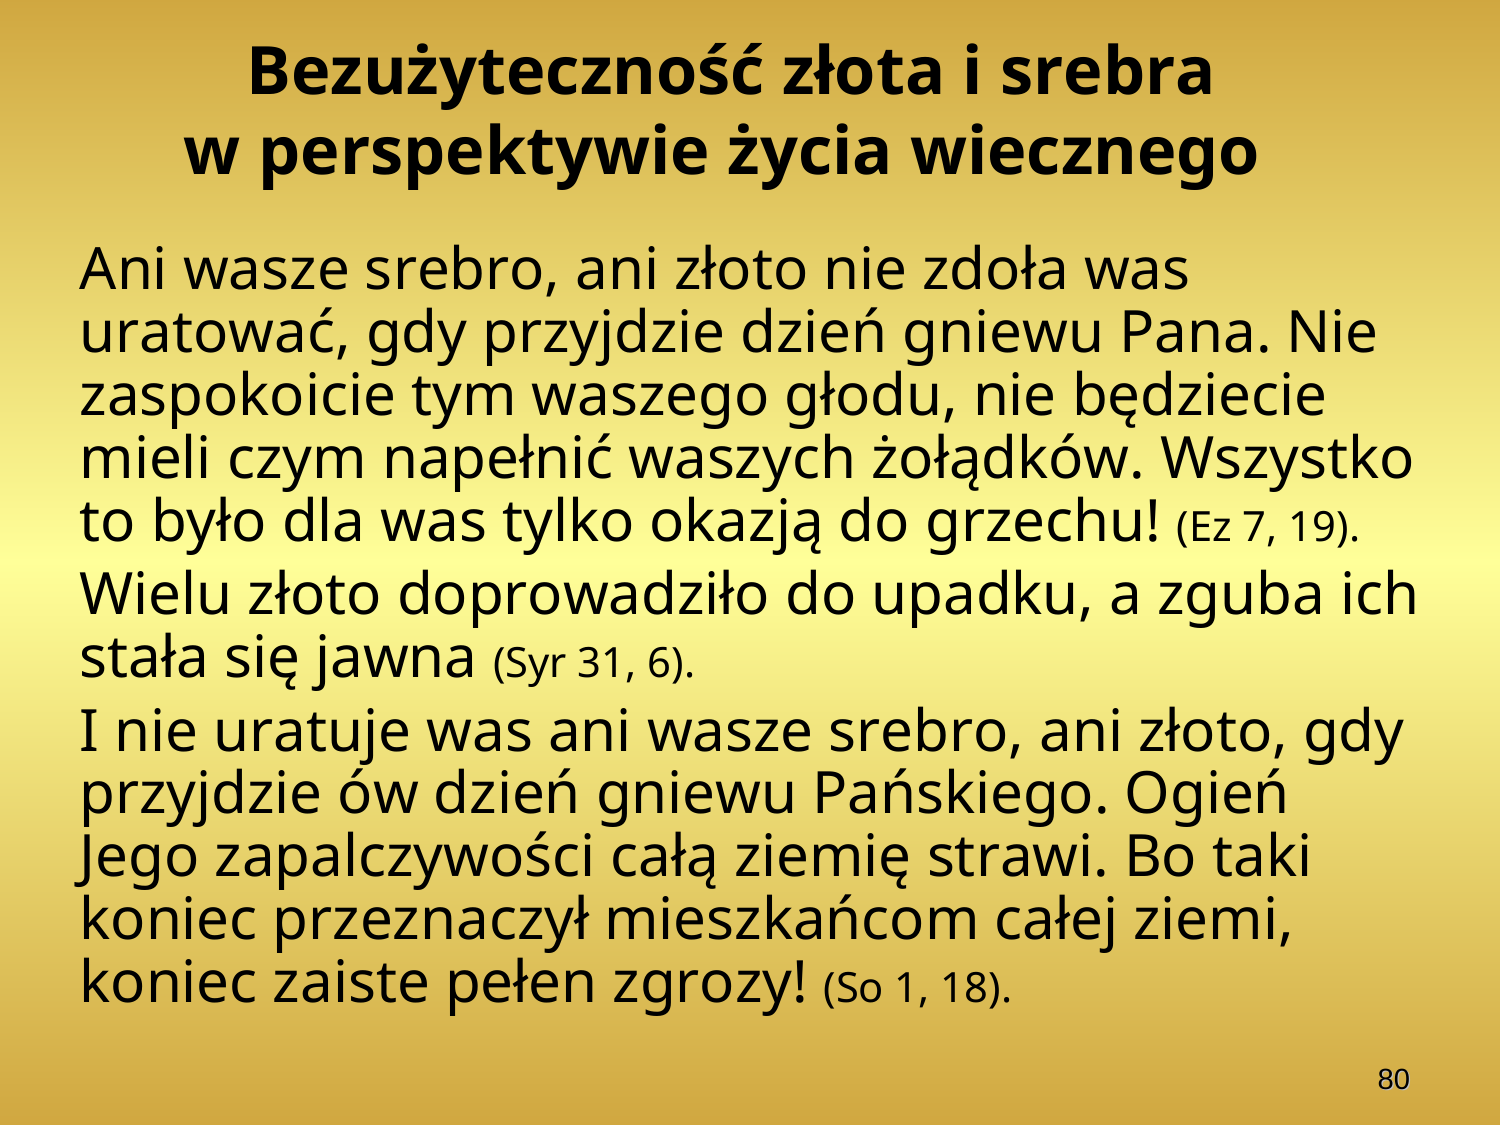

# Bezużyteczność złota i srebra w perspektywie życia wiecznego
Ani wasze srebro, ani złoto nie zdoła was uratować, gdy przyjdzie dzień gniewu Pana. Nie zaspokoicie tym waszego głodu, nie będziecie mieli czym napełnić waszych żołądków. Wszystko to było dla was tylko okazją do grzechu! (Ez 7, 19).
Wielu złoto doprowadziło do upadku, a zguba ich stała się jawna (Syr 31, 6).
I nie uratuje was ani wasze srebro, ani złoto, gdy przyjdzie ów dzień gniewu Pańskiego. Ogień Jego zapalczywości całą ziemię strawi. Bo taki koniec przeznaczył mieszkańcom całej ziemi, koniec zaiste pełen zgrozy! (So 1, 18).